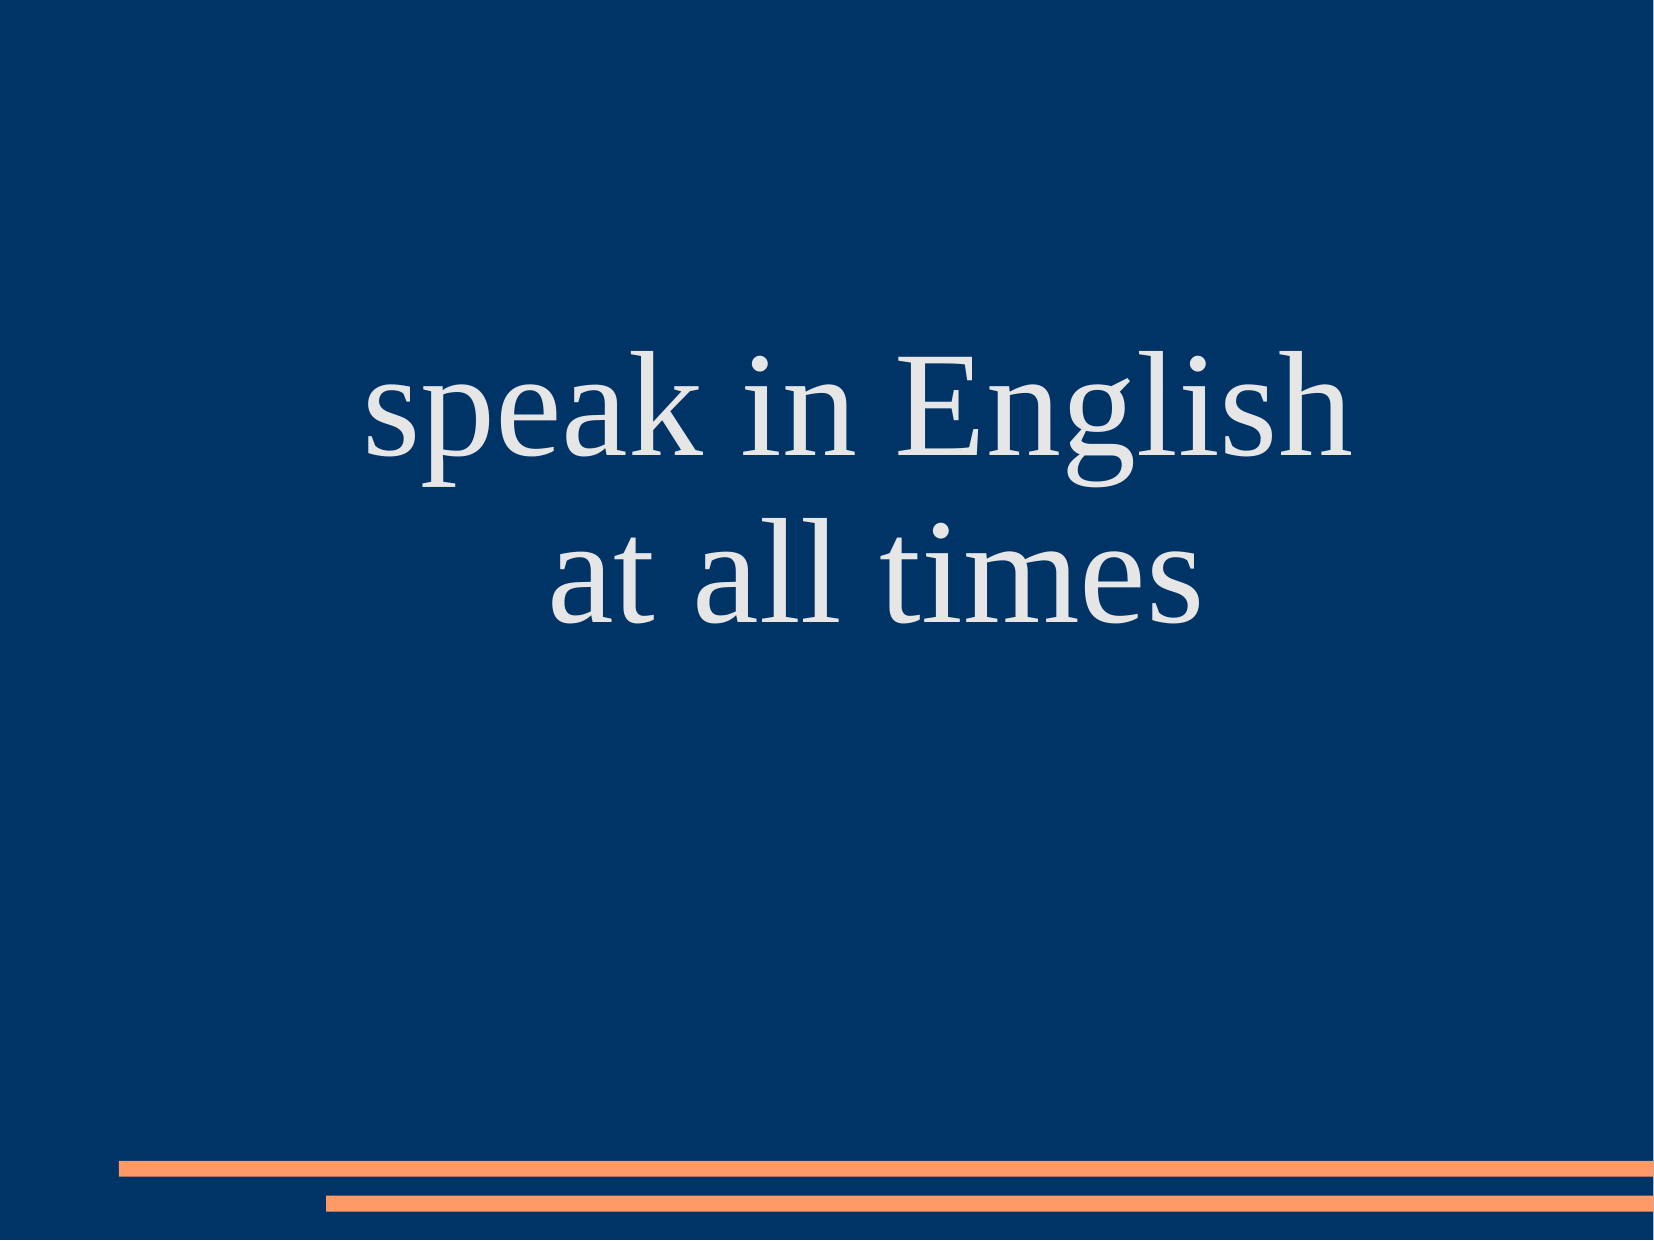

#
speak in English
at all times